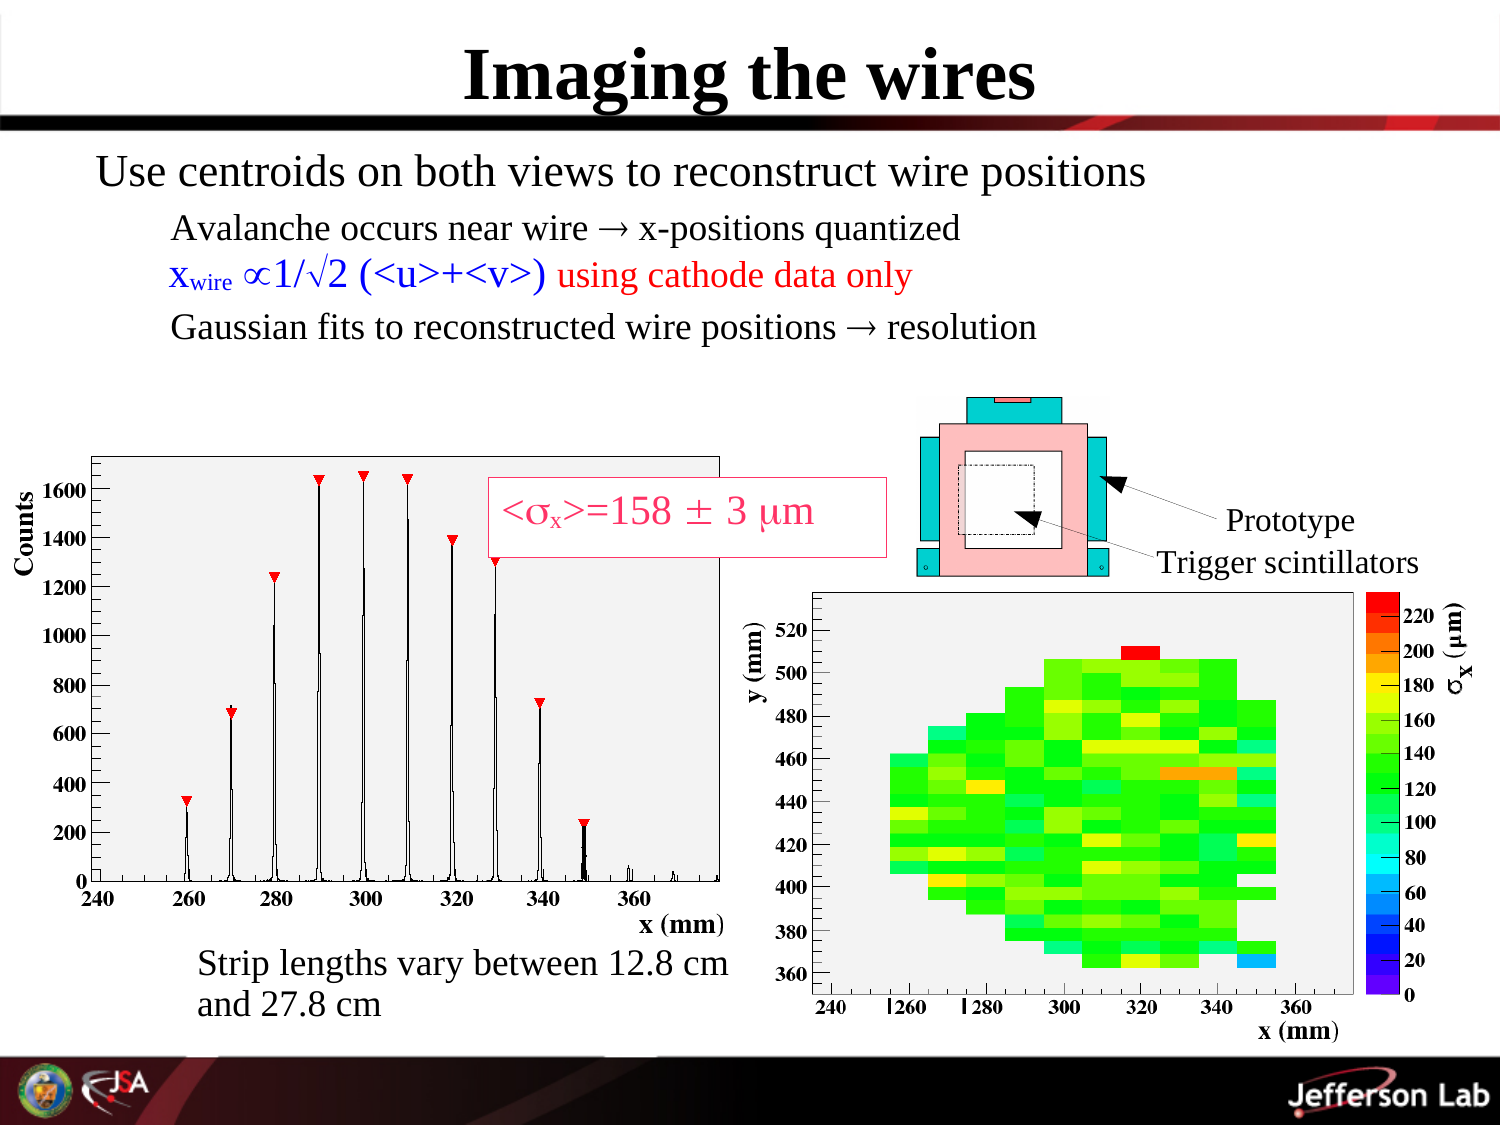

# Imaging the wires
 Use centroids on both views to reconstruct wire positions
 Avalanche occurs near wire  x-positions quantized
 xwire 1/2 (<u>+<v>) using cathode data only
 Gaussian fits to reconstructed wire positions  resolution
<x>=158  3 m
Prototype
Trigger scintillators
Strip lengths vary between 12.8 cm and 27.8 cm